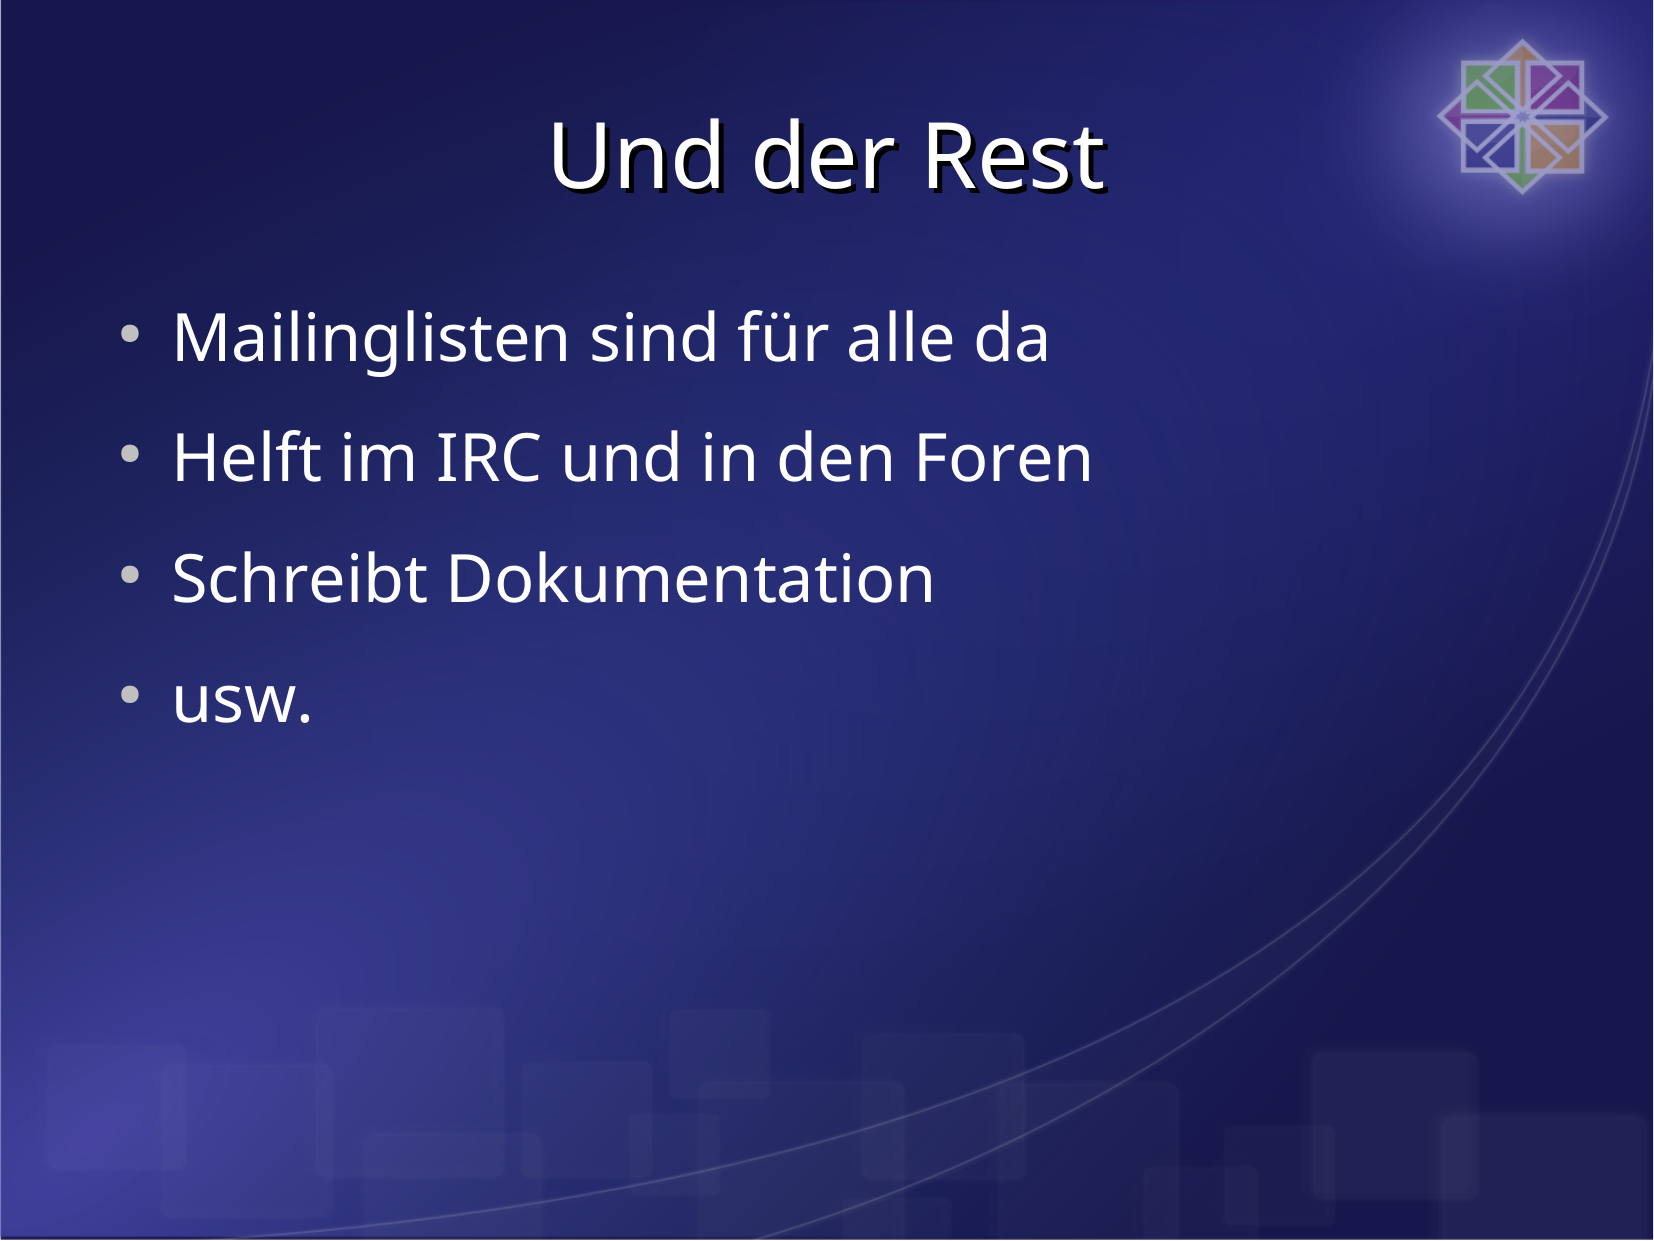

# Und der Rest
Mailinglisten sind für alle da
Helft im IRC und in den Foren
Schreibt Dokumentation
usw.